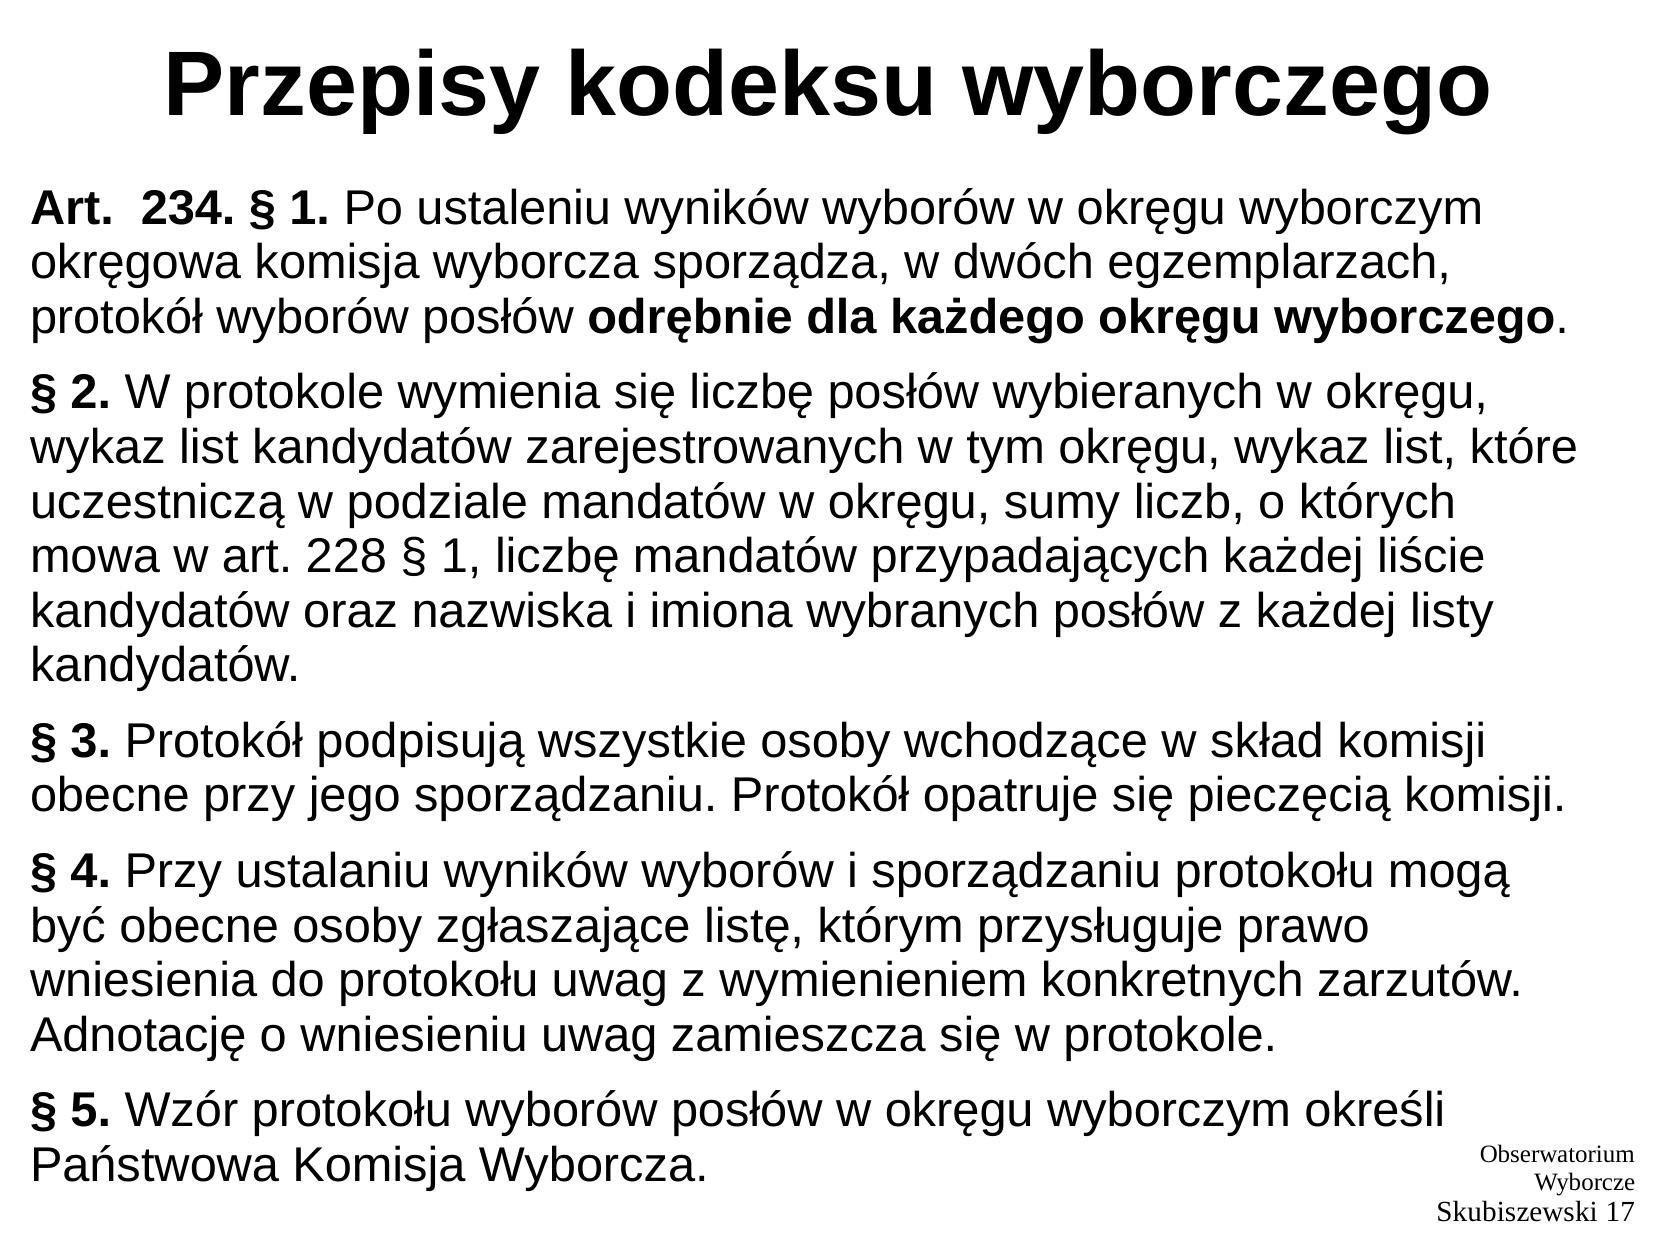

# Przepisy kodeksu wyborczego
Art. 234. § 1. Po ustaleniu wyników wyborów w okręgu wyborczym okręgowa komisja wyborcza sporządza, w dwóch egzemplarzach, protokół wyborów posłów odrębnie dla każdego okręgu wyborczego.
§ 2. W protokole wymienia się liczbę posłów wybieranych w okręgu, wykaz list kandydatów zarejestrowanych w tym okręgu, wykaz list, które uczestniczą w podziale mandatów w okręgu, sumy liczb, o których mowa w art. 228 § 1, liczbę mandatów przypadających każdej liście kandydatów oraz nazwiska i imiona wybranych posłów z każdej listy kandydatów.
§ 3. Protokół podpisują wszystkie osoby wchodzące w skład komisji obecne przy jego sporządzaniu. Protokół opatruje się pieczęcią komisji.
§ 4. Przy ustalaniu wyników wyborów i sporządzaniu protokołu mogą być obecne osoby zgłaszające listę, którym przysługuje prawo wniesienia do protokołu uwag z wymienieniem konkretnych zarzutów. Adnotację o wniesieniu uwag zamieszcza się w protokole.
§ 5. Wzór protokołu wyborów posłów w okręgu wyborczym określi Państwowa Komisja Wyborcza.
17